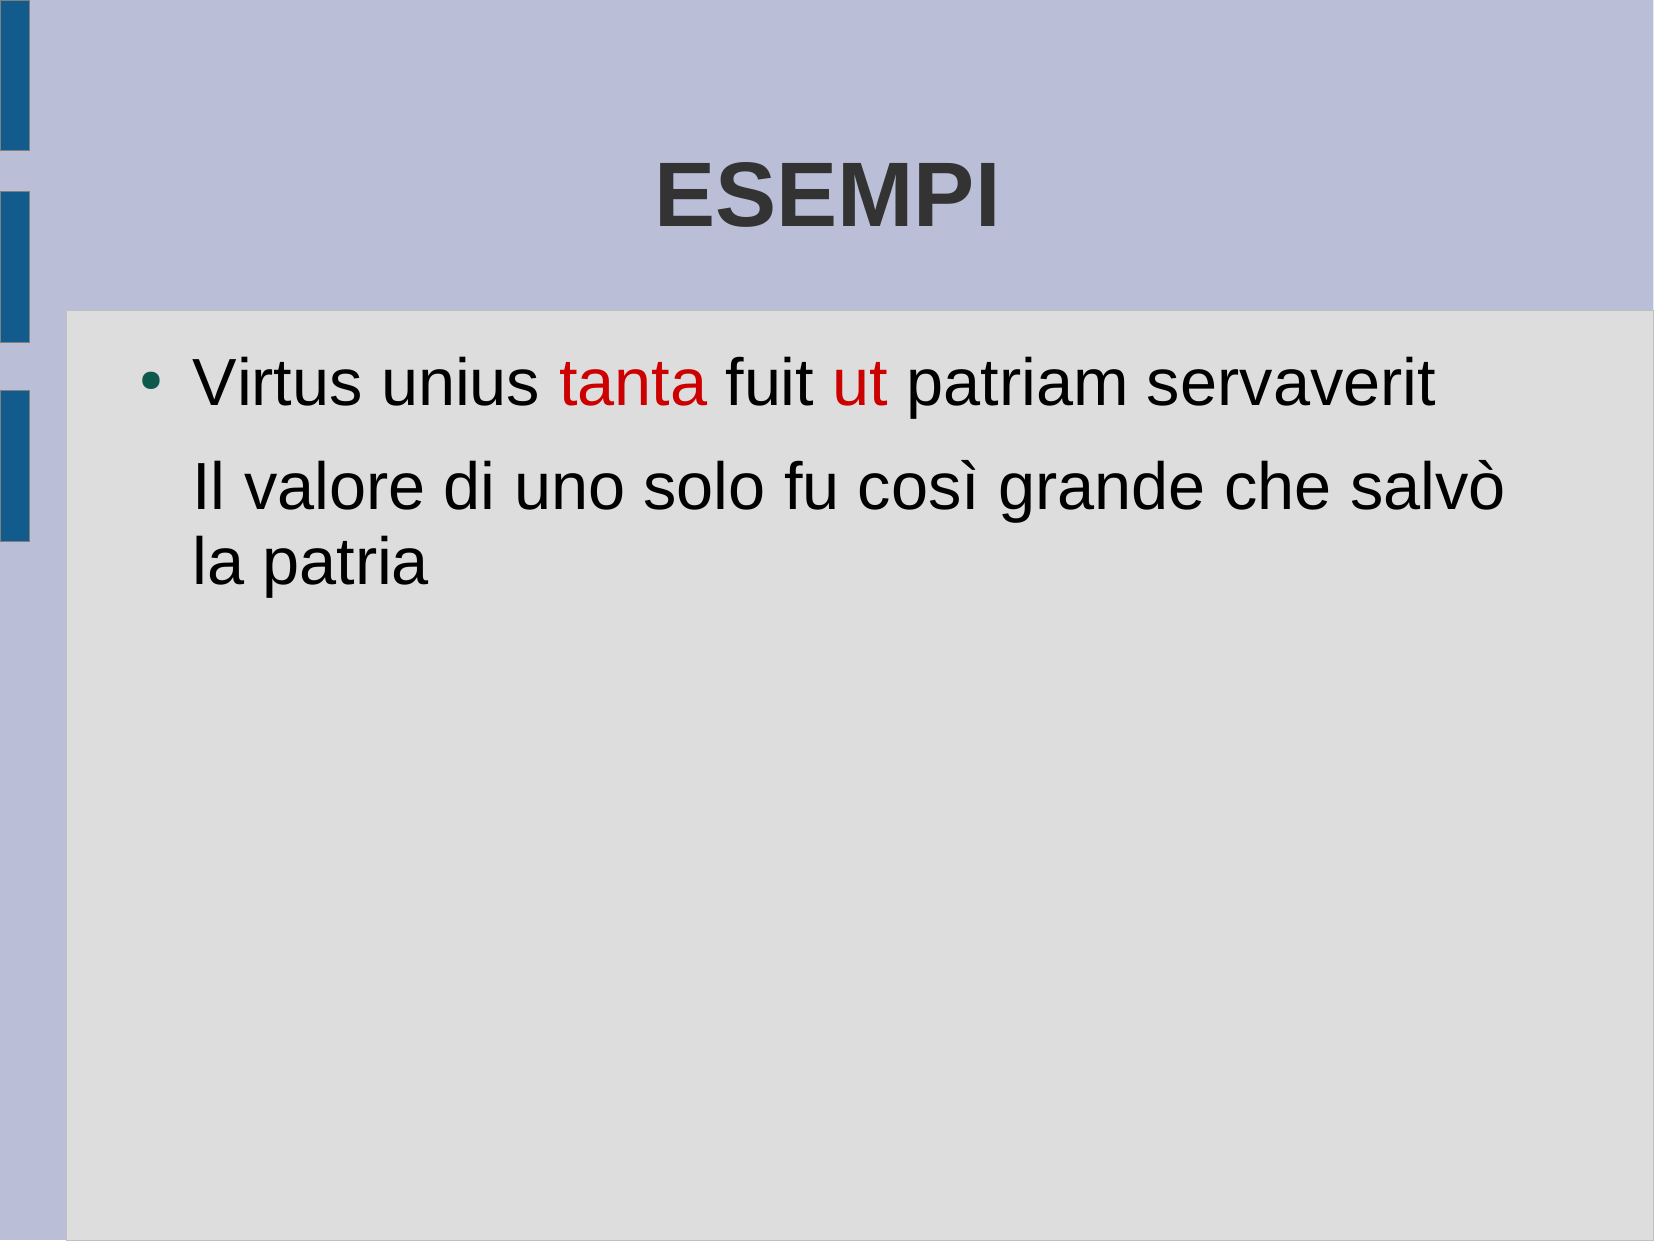

# ESEMPI
Virtus unius tanta fuit ut patriam servaverit
Il valore di uno solo fu così grande che salvò la patria